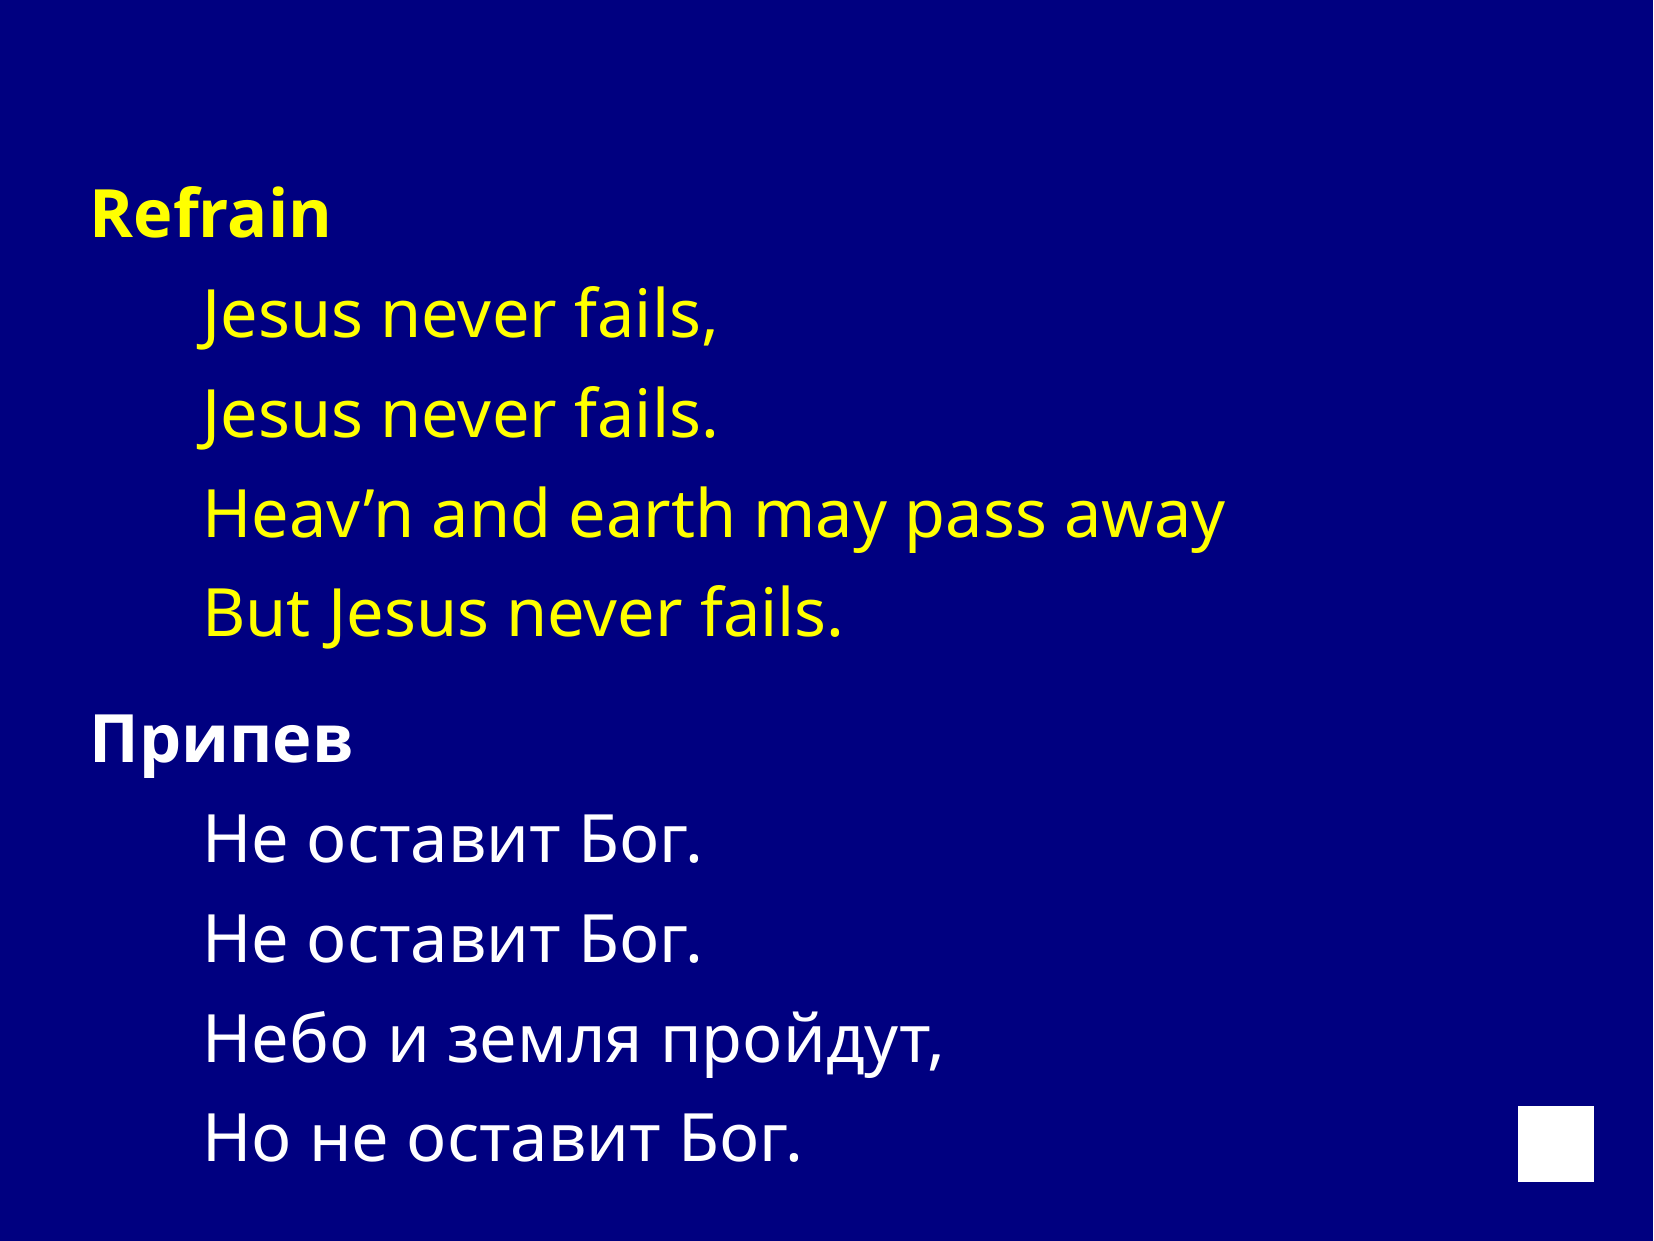

Refrain
	Jesus never fails,
	Jesus never fails.
	Heav’n and earth may pass away
	But Jesus never fails.
Припев
	Не оставит Бог.
	Не оставит Бог.
	Небо и земля пройдут,
	Но не оставит Бог.